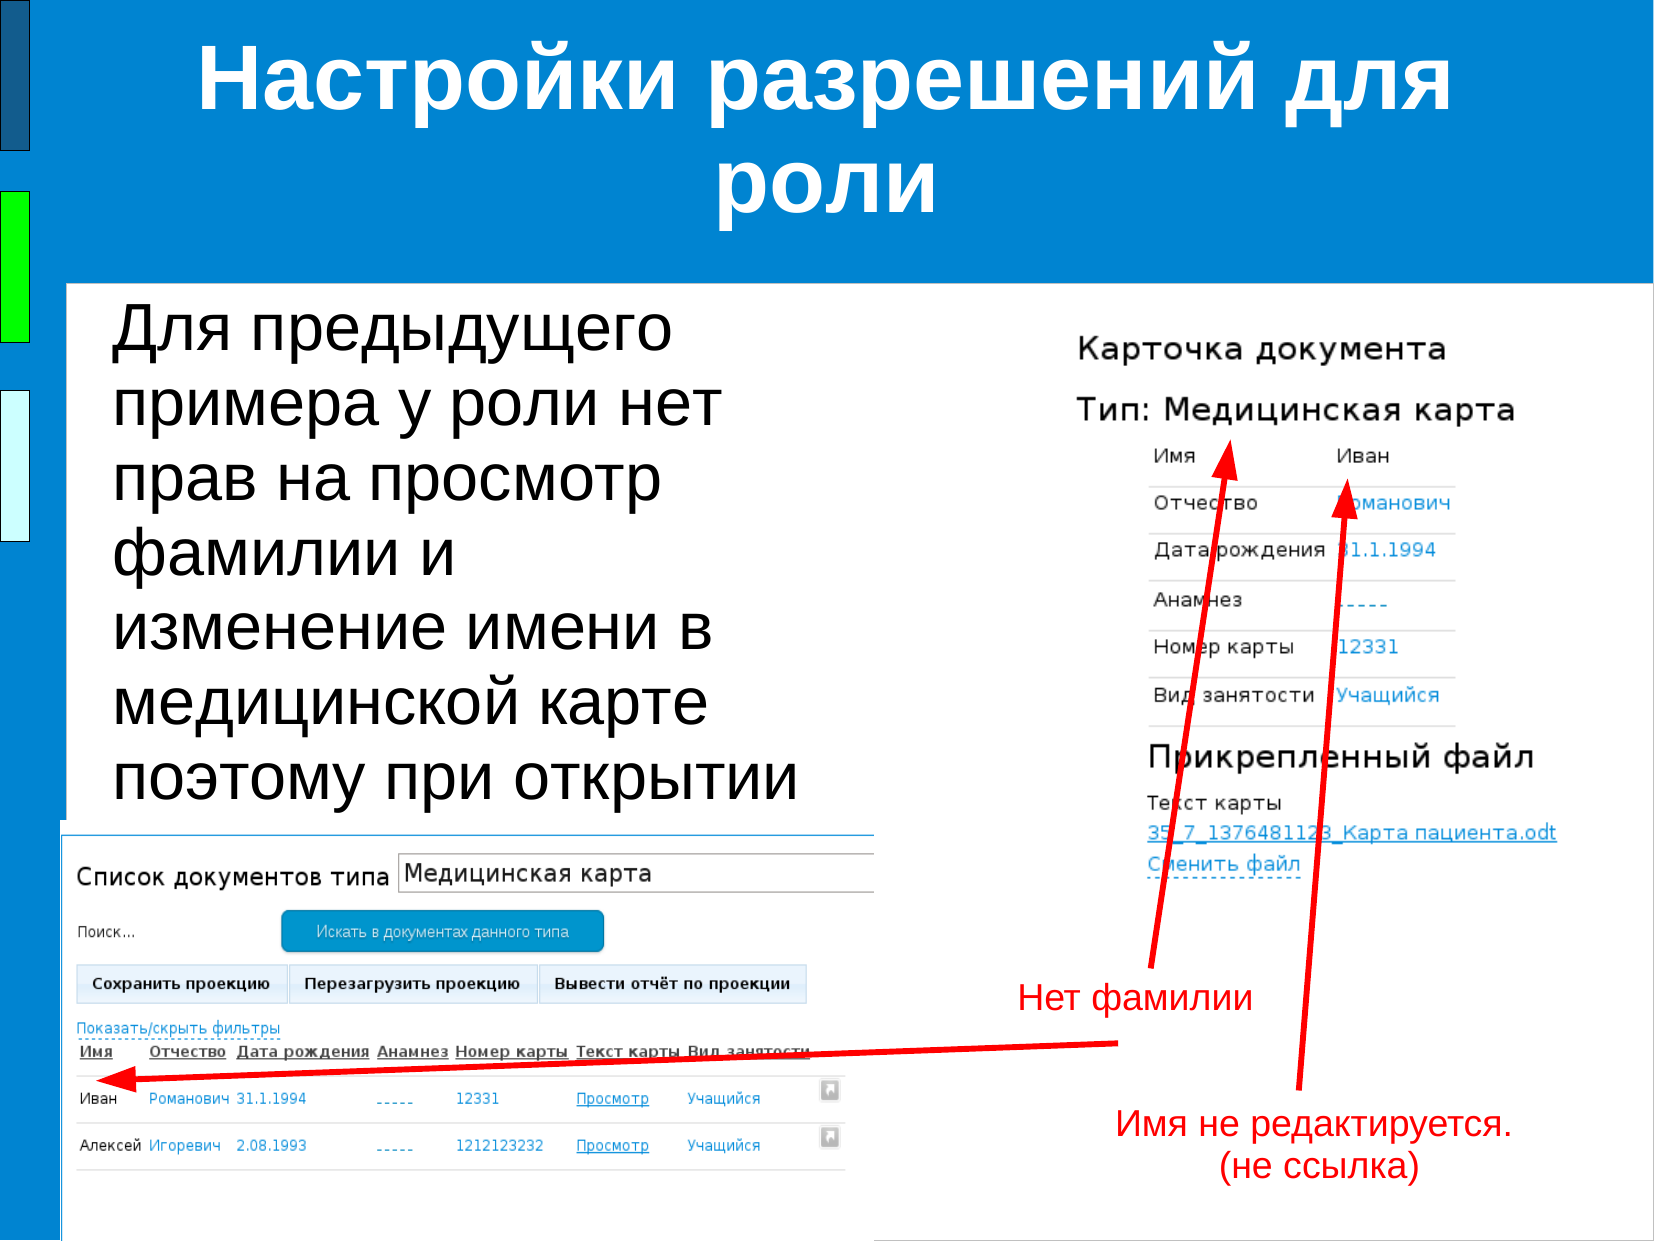

# Настройки разрешений для роли
Для предыдущего примера у роли нет прав на просмотр фамилии и изменение имени в медицинской карте поэтому при открытии имеем:
Нет фамилии
Имя не редактируется.
(не ссылка)
ООО "Альфа-Интегрум", 2013г.